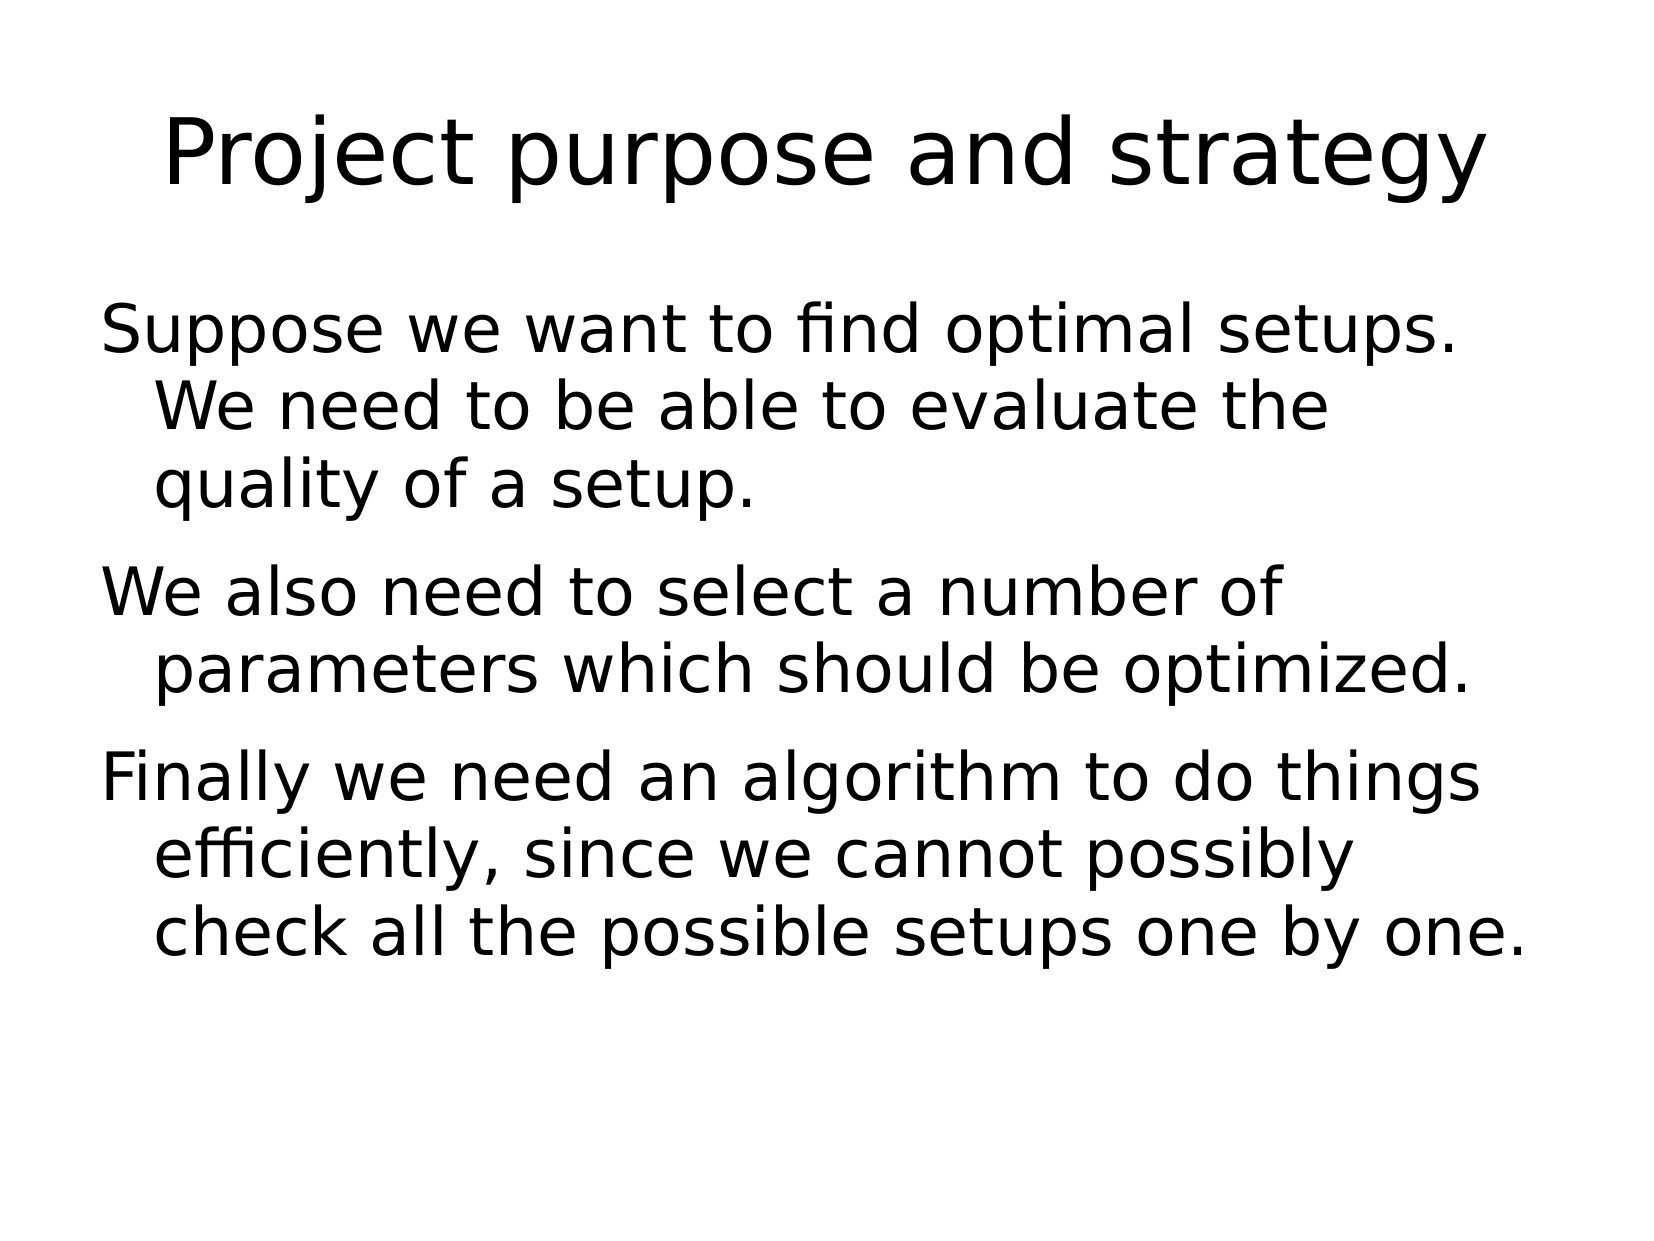

# Project purpose and strategy
Suppose we want to find optimal setups. We need to be able to evaluate the quality of a setup.
We also need to select a number of parameters which should be optimized.
Finally we need an algorithm to do things efficiently, since we cannot possibly check all the possible setups one by one.